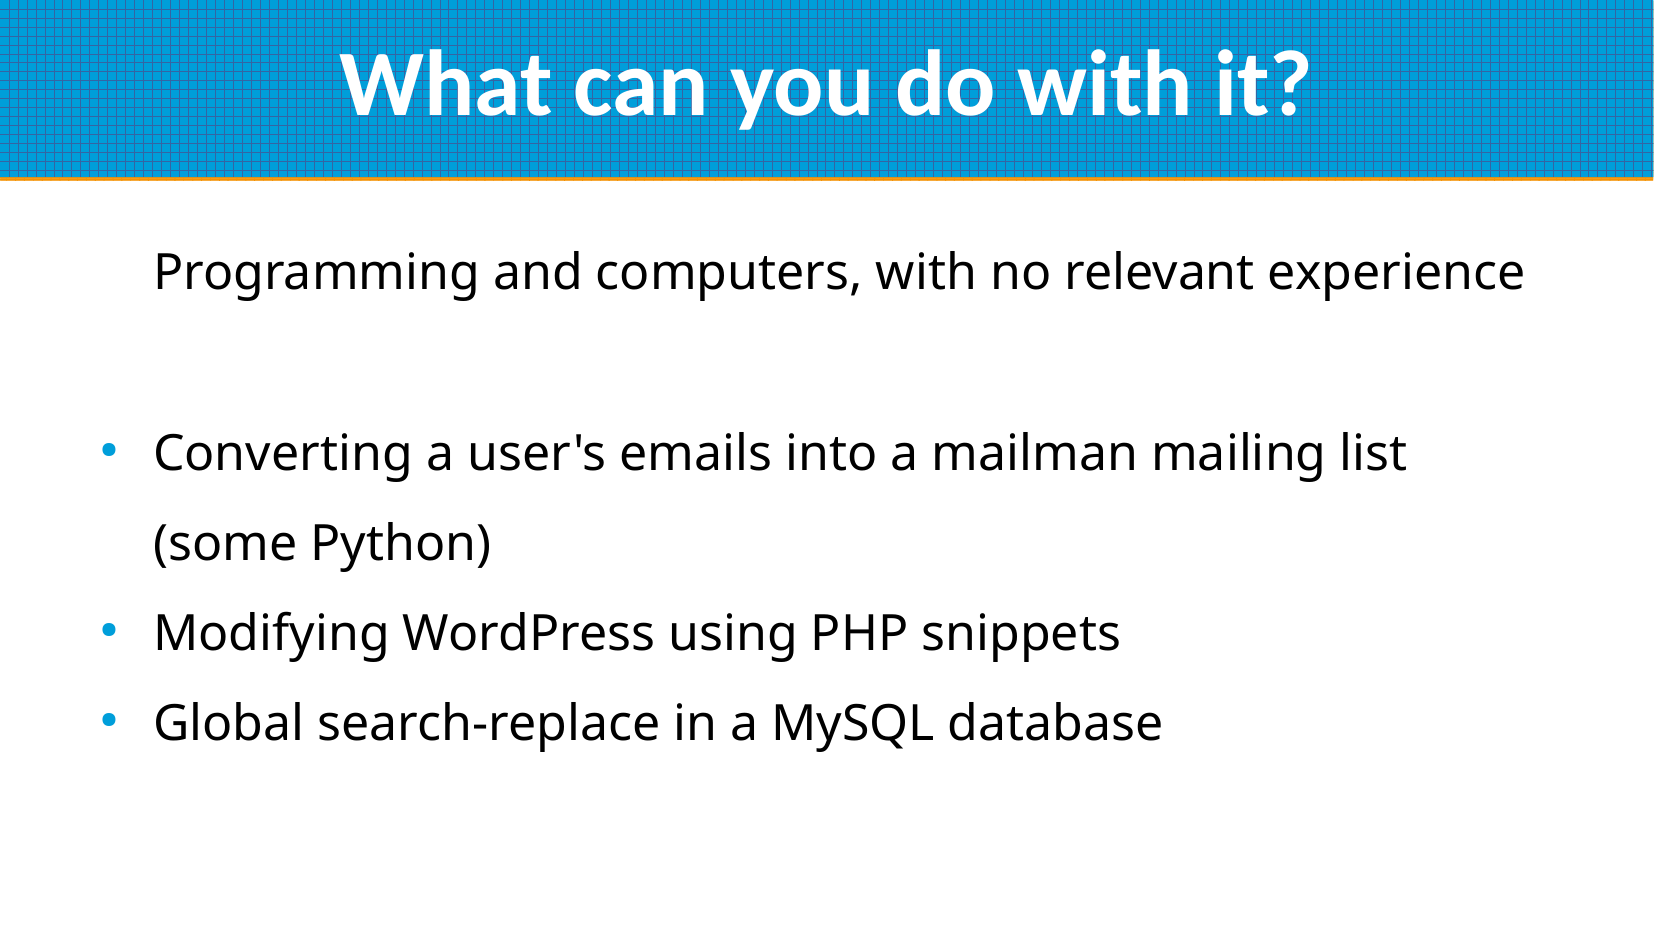

# What can you do with it?
Programming and computers, with no relevant experience
Converting a user's emails into a mailman mailing list
(some Python)
Modifying WordPress using PHP snippets
Global search-replace in a MySQL database